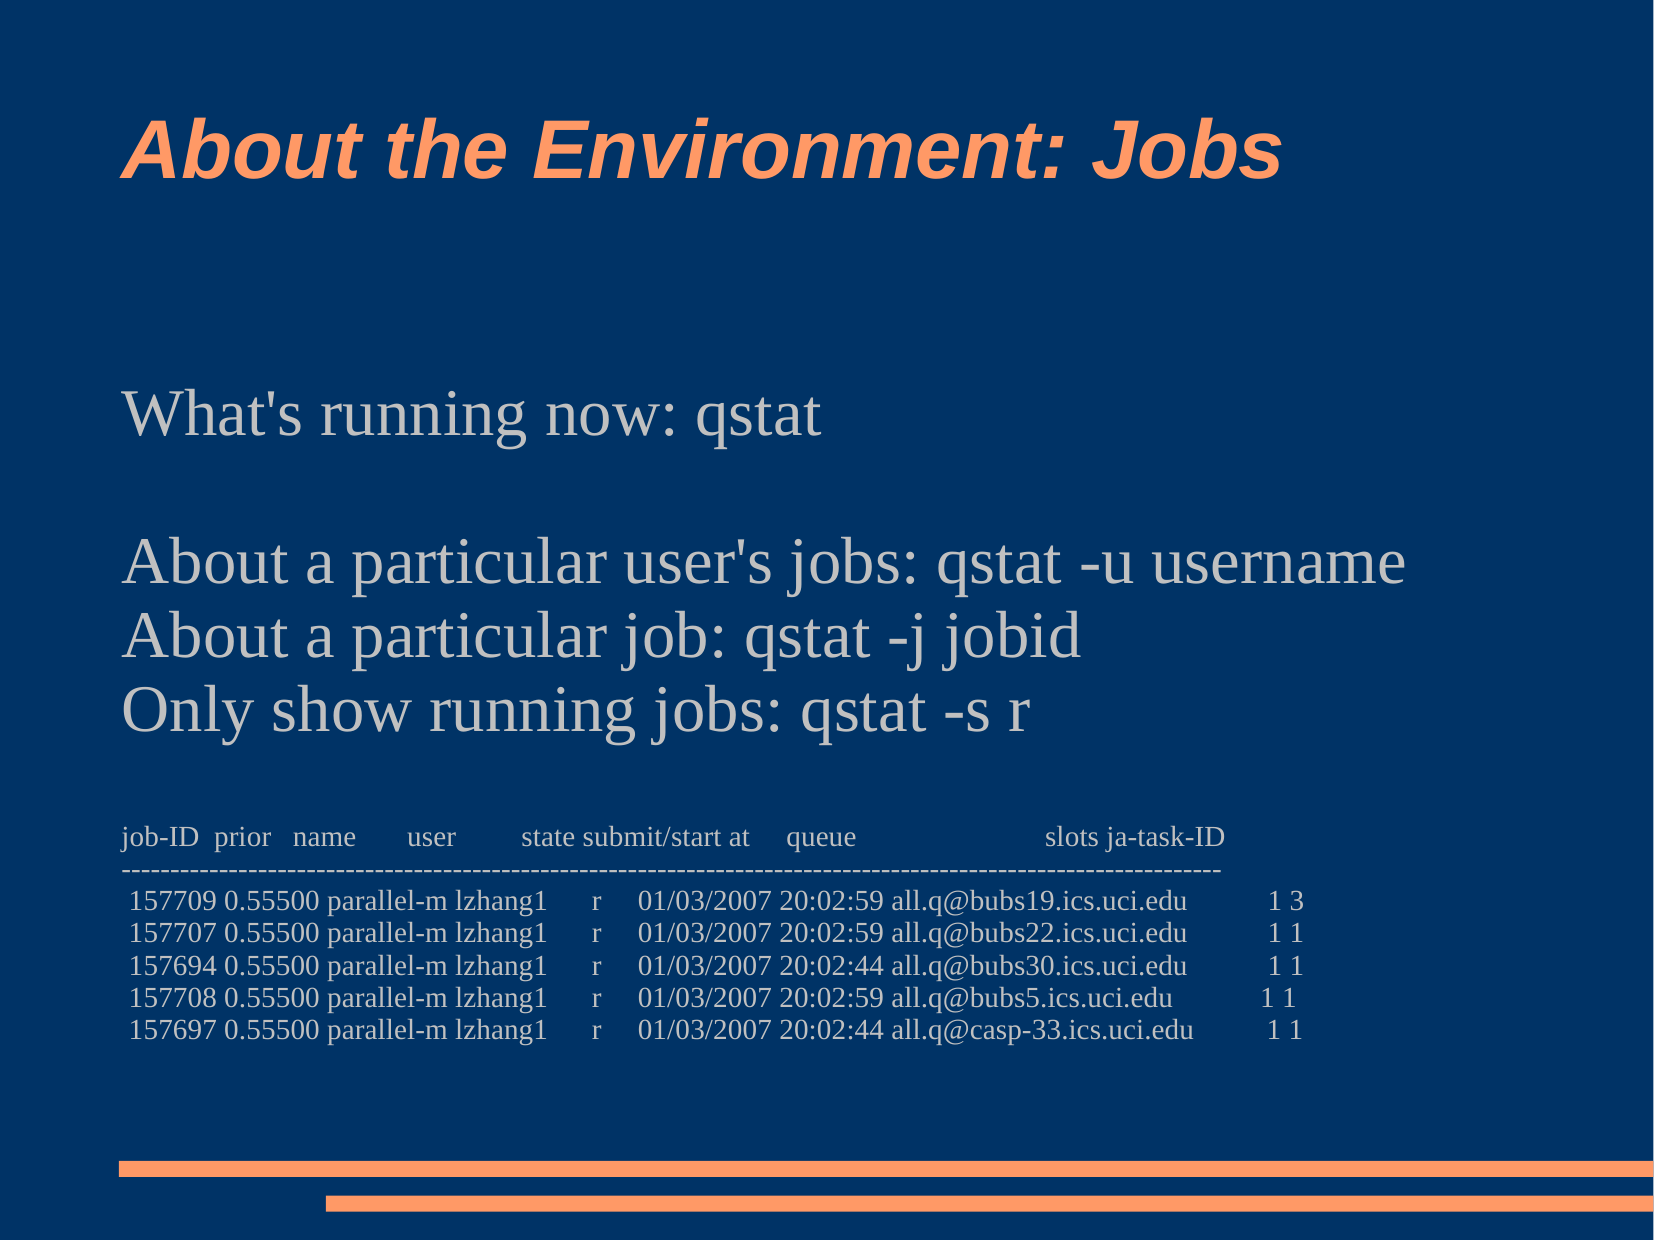

# About the Environment: Jobs
What's running now: qstat
About a particular user's jobs: qstat -u username
About a particular job: qstat -j jobid
Only show running jobs: qstat -s r
job-ID prior name user state submit/start at queue slots ja-task-ID
-----------------------------------------------------------------------------------------------------------------
 157709 0.55500 parallel-m lzhang1 r 01/03/2007 20:02:59 all.q@bubs19.ics.uci.edu 1 3
 157707 0.55500 parallel-m lzhang1 r 01/03/2007 20:02:59 all.q@bubs22.ics.uci.edu 1 1
 157694 0.55500 parallel-m lzhang1 r 01/03/2007 20:02:44 all.q@bubs30.ics.uci.edu 1 1
 157708 0.55500 parallel-m lzhang1 r 01/03/2007 20:02:59 all.q@bubs5.ics.uci.edu 1 1
 157697 0.55500 parallel-m lzhang1 r 01/03/2007 20:02:44 all.q@casp-33.ics.uci.edu 1 1